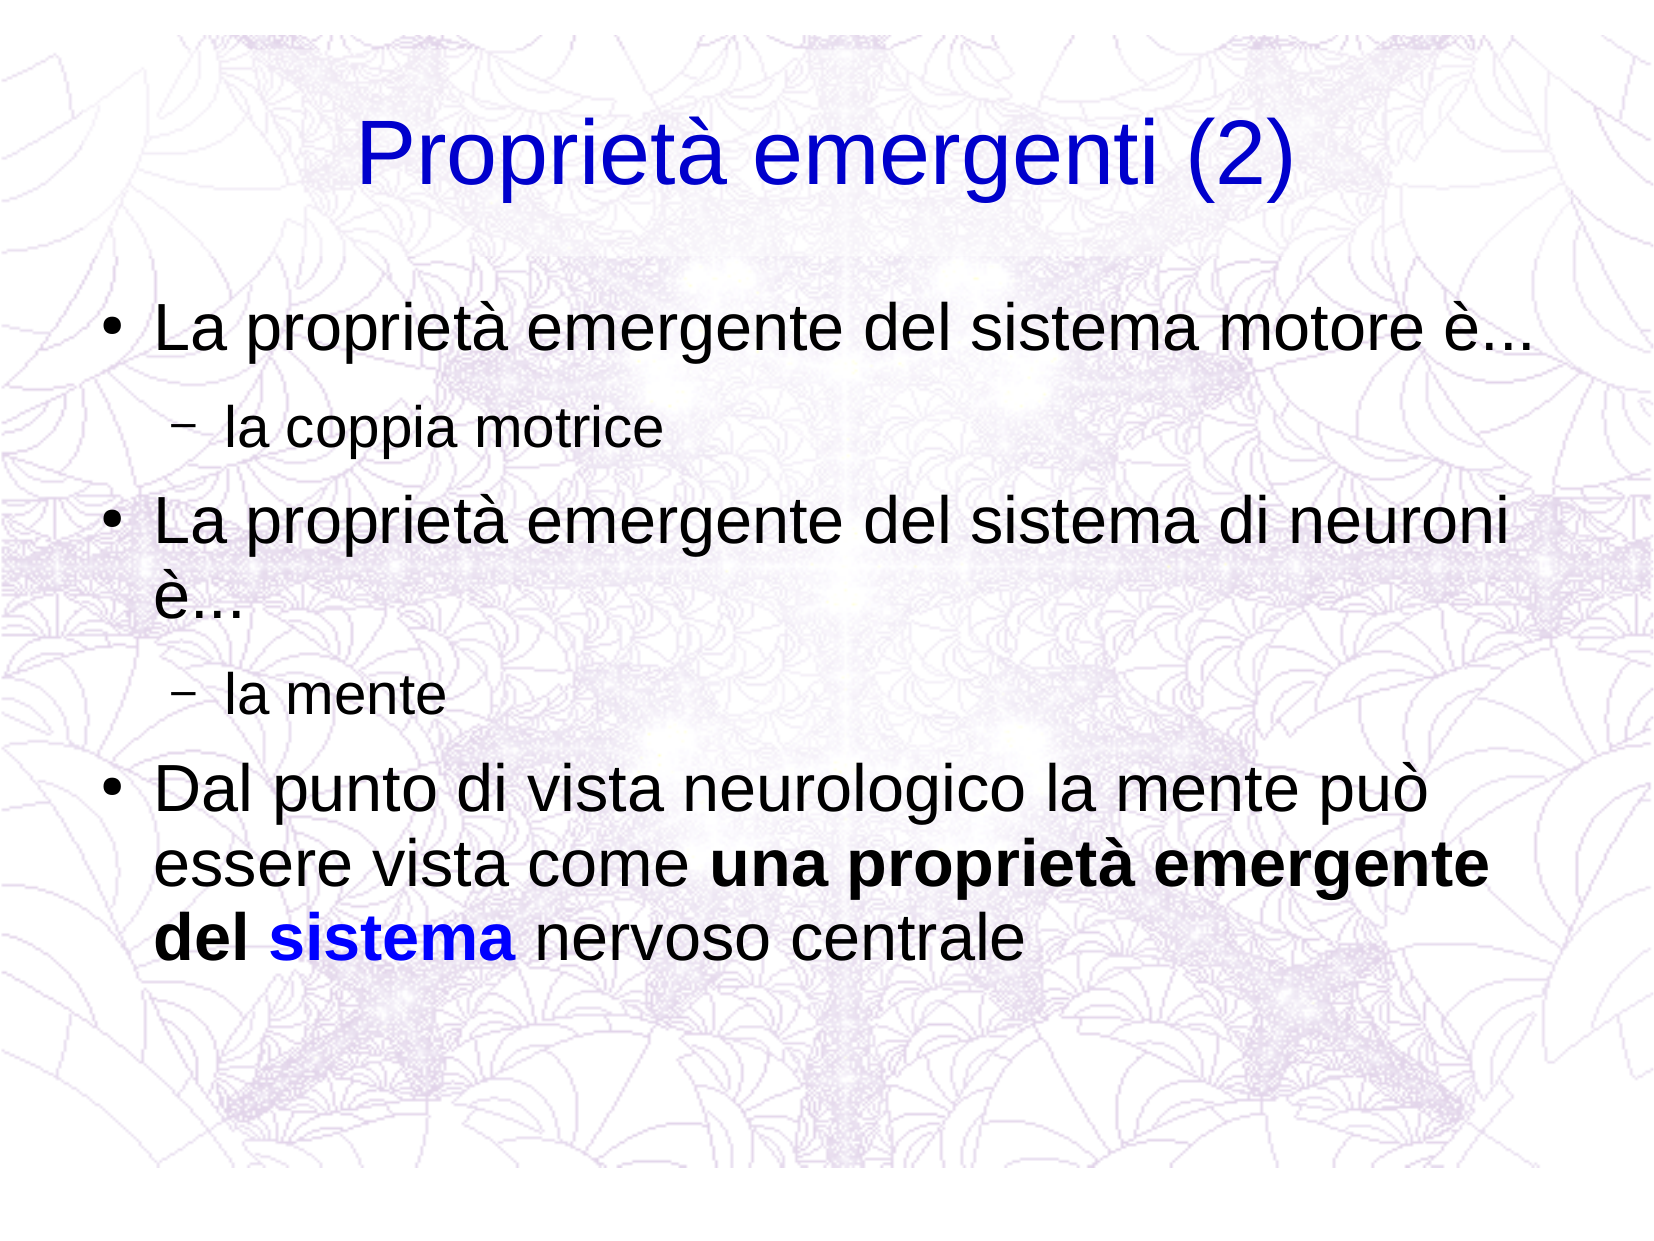

# Proprietà emergenti (2)
La proprietà emergente del sistema motore è...
la coppia motrice
La proprietà emergente del sistema di neuroni è...
la mente
Dal punto di vista neurologico la mente può essere vista come una proprietà emergente del sistema nervoso centrale